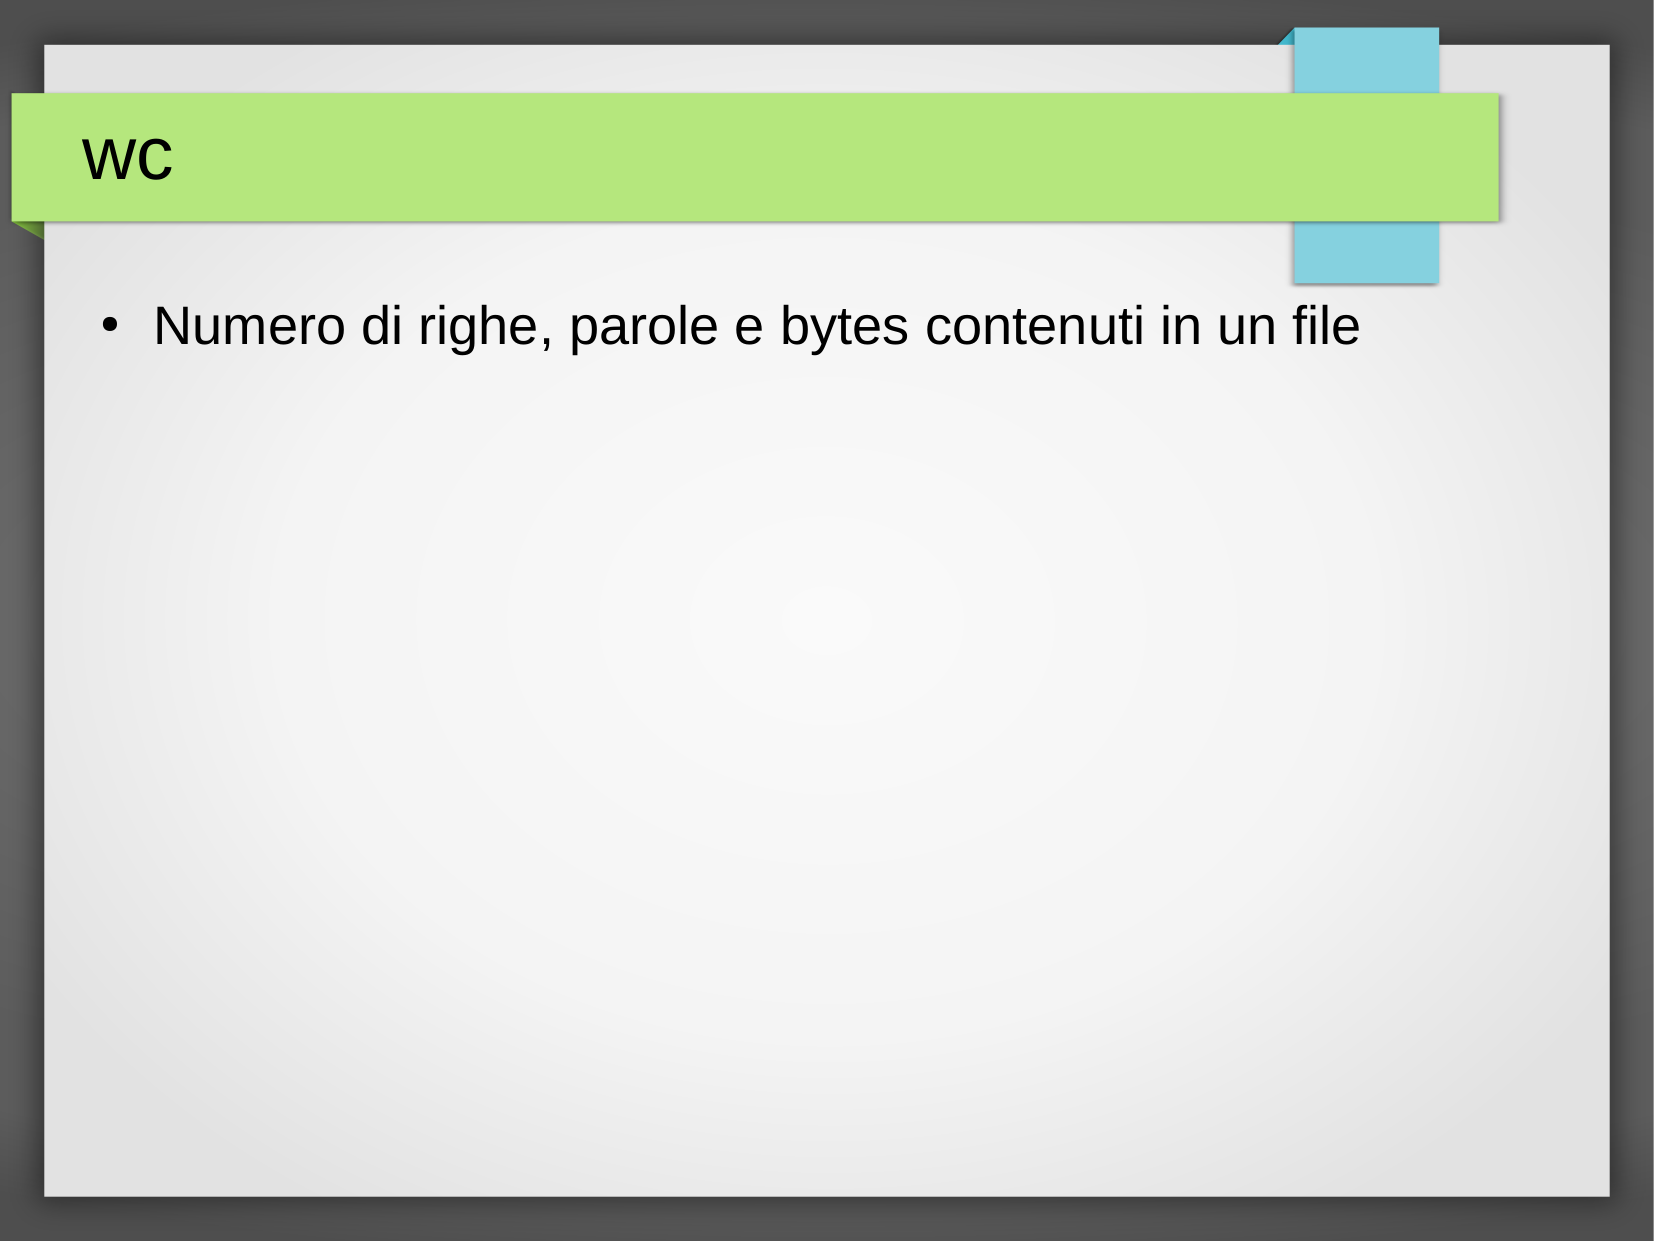

# wc
Numero di righe, parole e bytes contenuti in un file